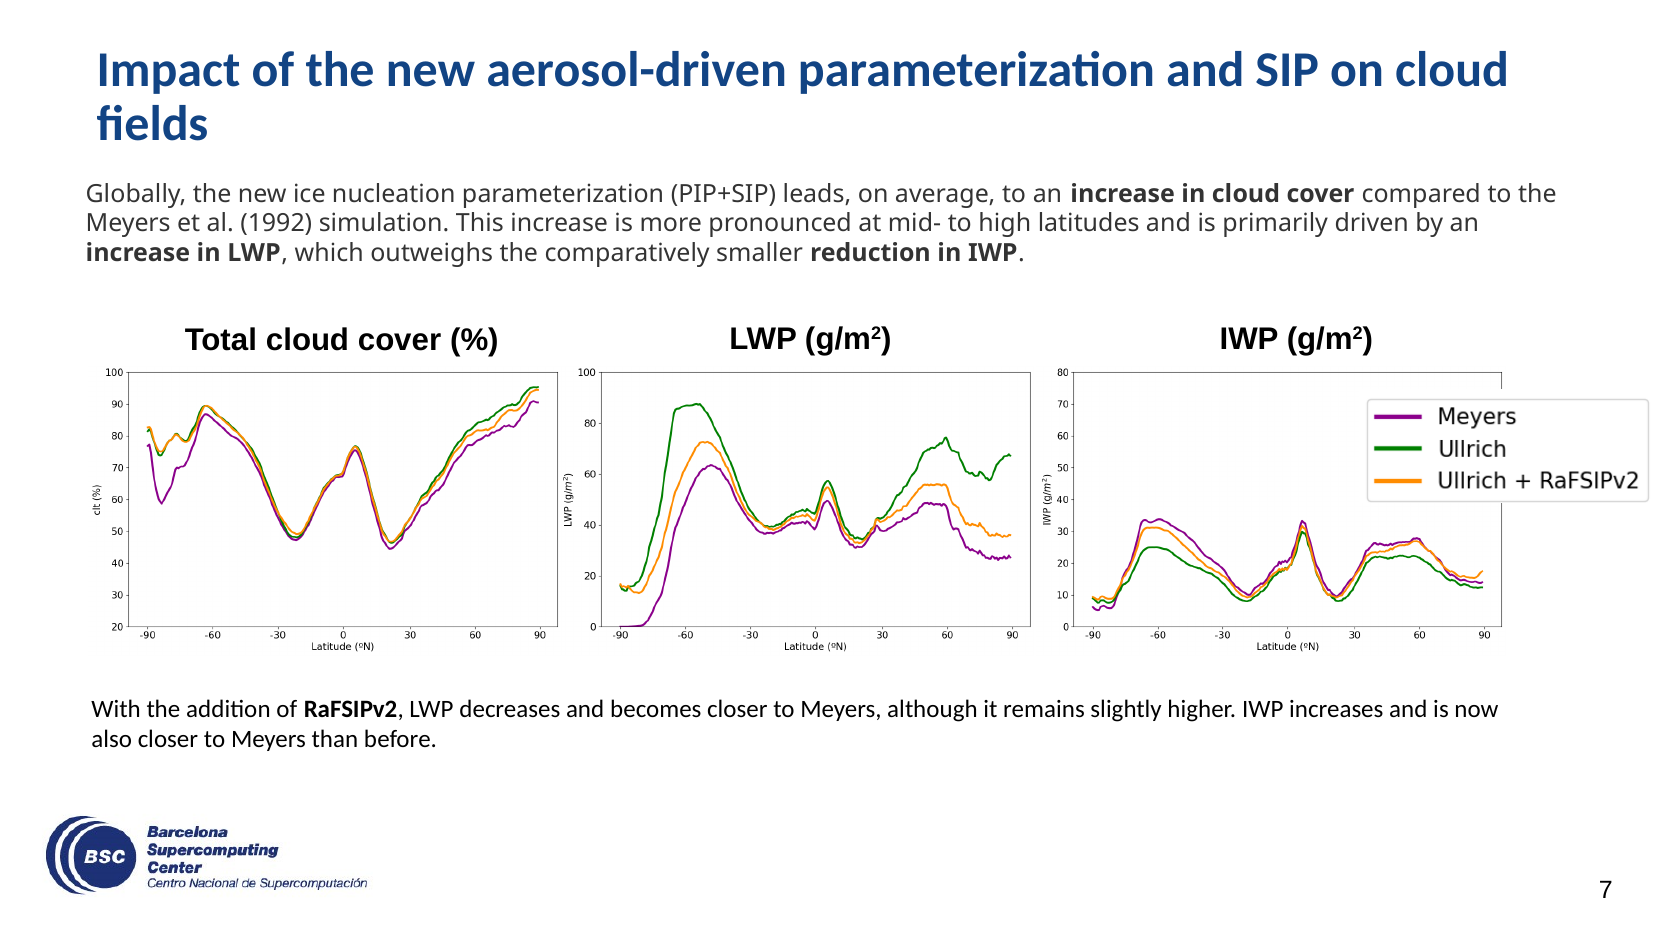

Impact of the new aerosol-driven parameterization and SIP on cloud fields
Globally, the new ice nucleation parameterization (PIP+SIP) leads, on average, to an increase in cloud cover compared to the Meyers et al. (1992) simulation. This increase is more pronounced at mid- to high latitudes and is primarily driven by an increase in LWP, which outweighs the comparatively smaller reduction in IWP.
LWP (g/m2)
IWP (g/m2)
Total cloud cover (%)
With the addition of RaFSIPv2, LWP decreases and becomes closer to Meyers, although it remains slightly higher. IWP increases and is now also closer to Meyers than before.